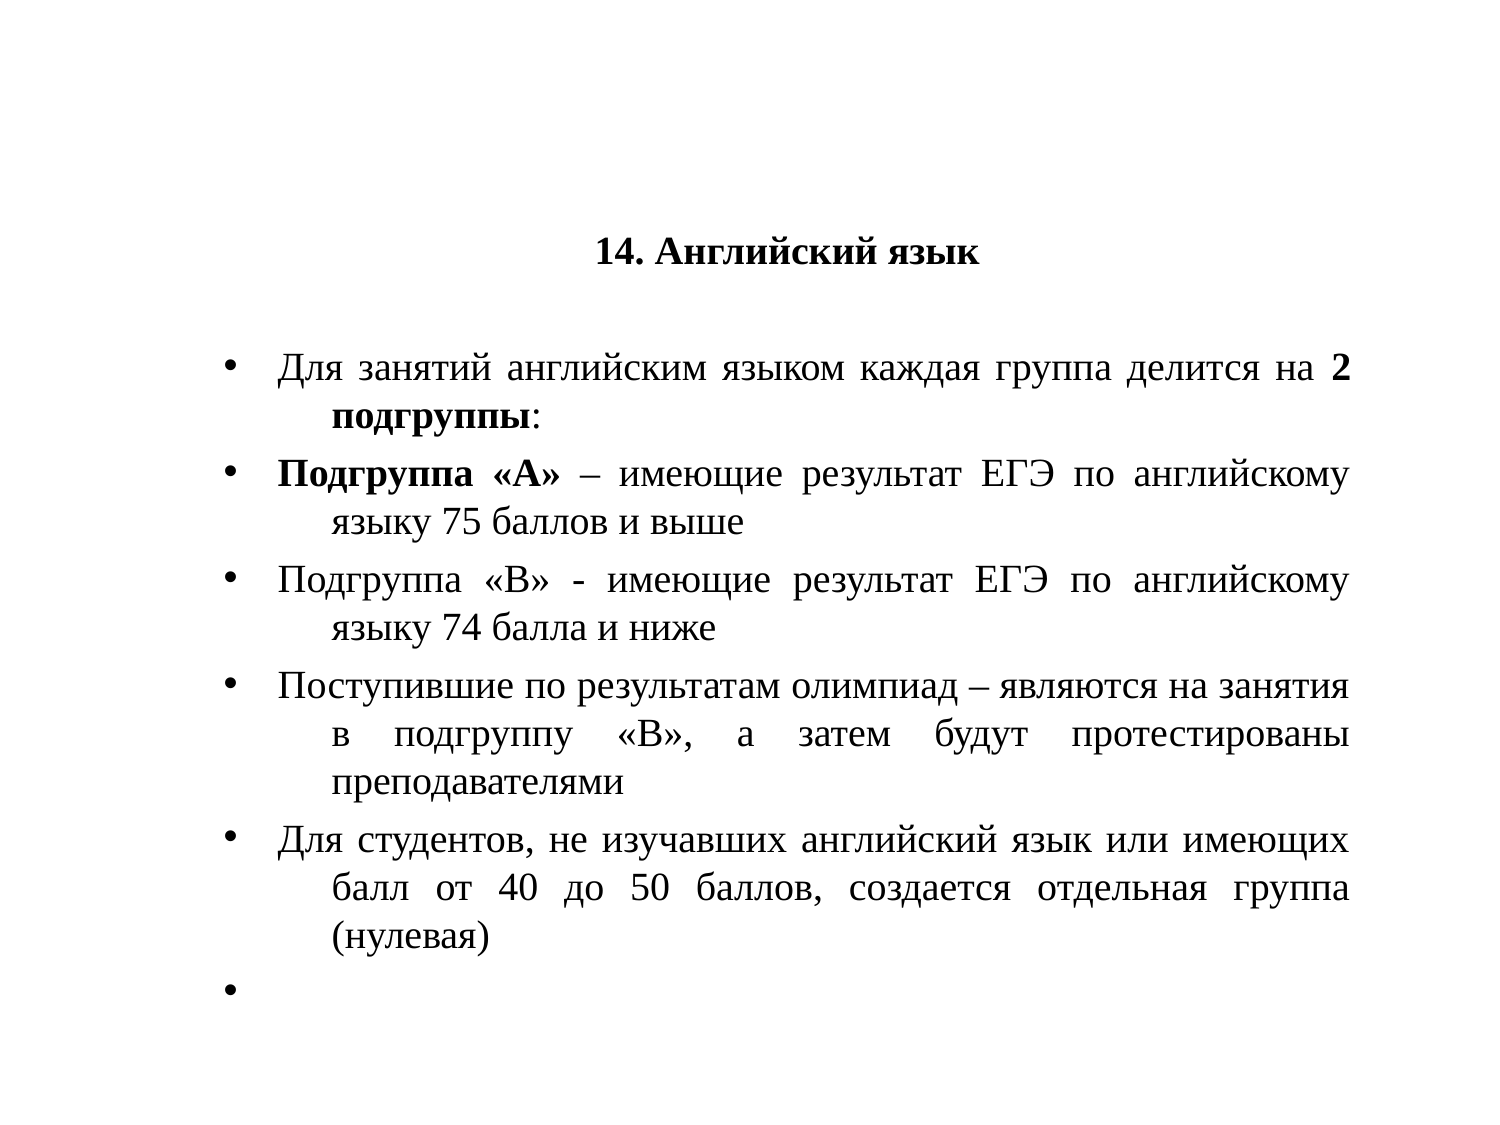

# Особенности обучения
14. Английский язык
Для занятий английским языком каждая группа делится на 2 подгруппы:
Подгруппа «А» – имеющие результат ЕГЭ по английскому языку 75 баллов и выше
Подгруппа «В» - имеющие результат ЕГЭ по английскому языку 74 балла и ниже
Поступившие по результатам олимпиад – являются на занятия в подгруппу «В», а затем будут протестированы преподавателями
Для студентов, не изучавших английский язык или имеющих балл от 40 до 50 баллов, создается отдельная группа (нулевая)